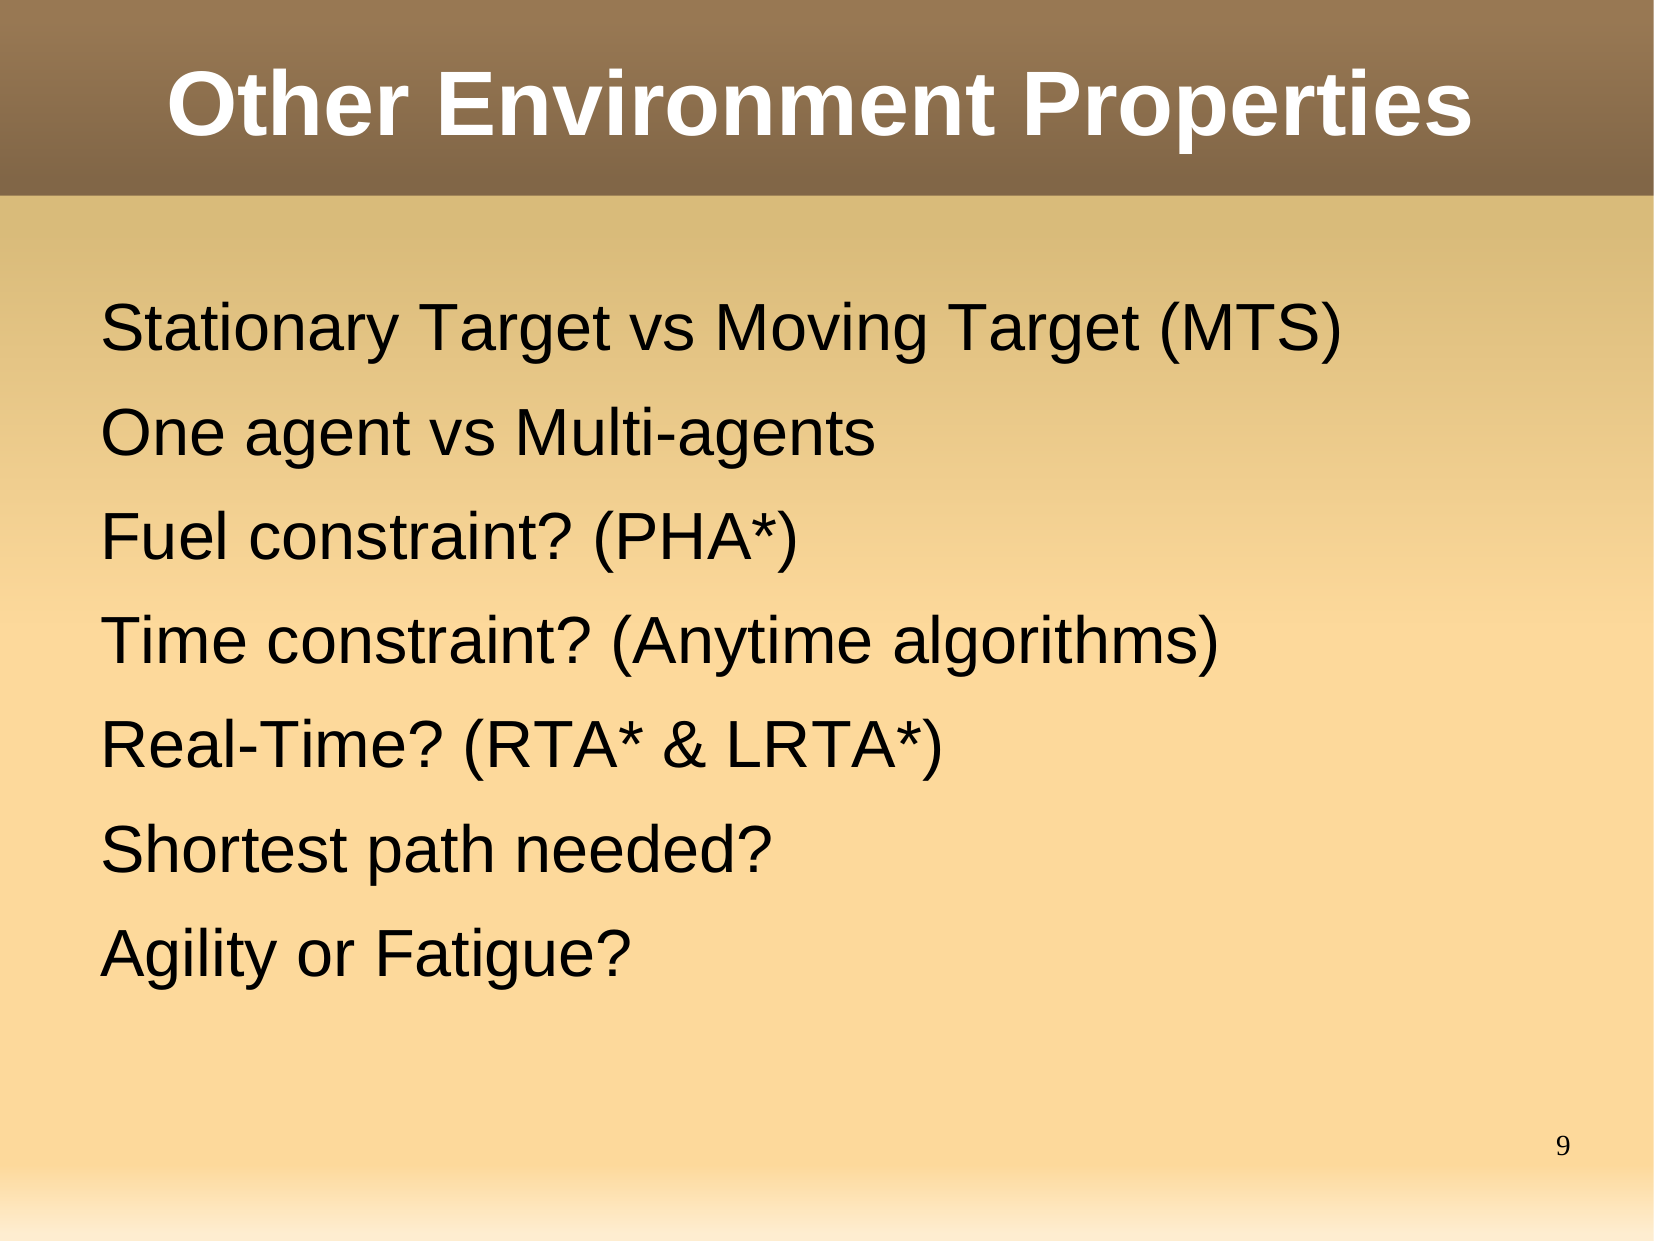

# Other Environment Properties
Stationary Target vs Moving Target (MTS)
One agent vs Multi-agents
Fuel constraint? (PHA*)
Time constraint? (Anytime algorithms)
Real-Time? (RTA* & LRTA*)
Shortest path needed?
Agility or Fatigue?
9